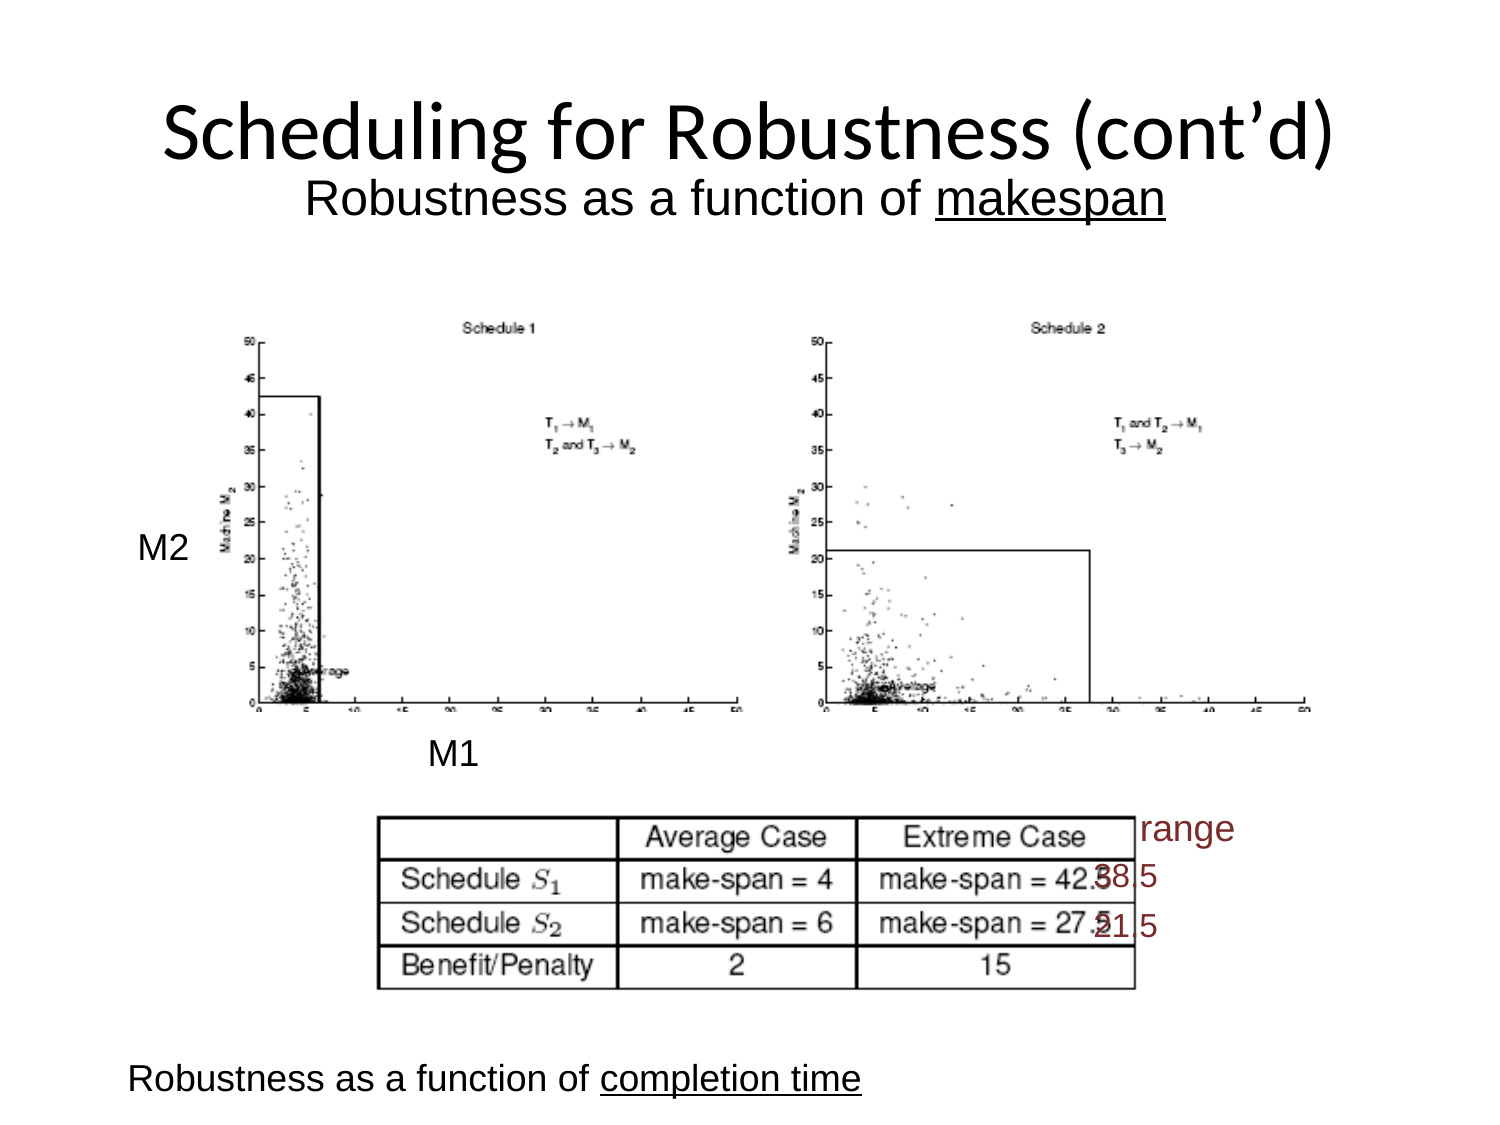

# Scheduling for Robustness (cont’d)
Robustness as a function of makespan
M2
M1
range
38.5
21.5
Robustness as a function of completion time